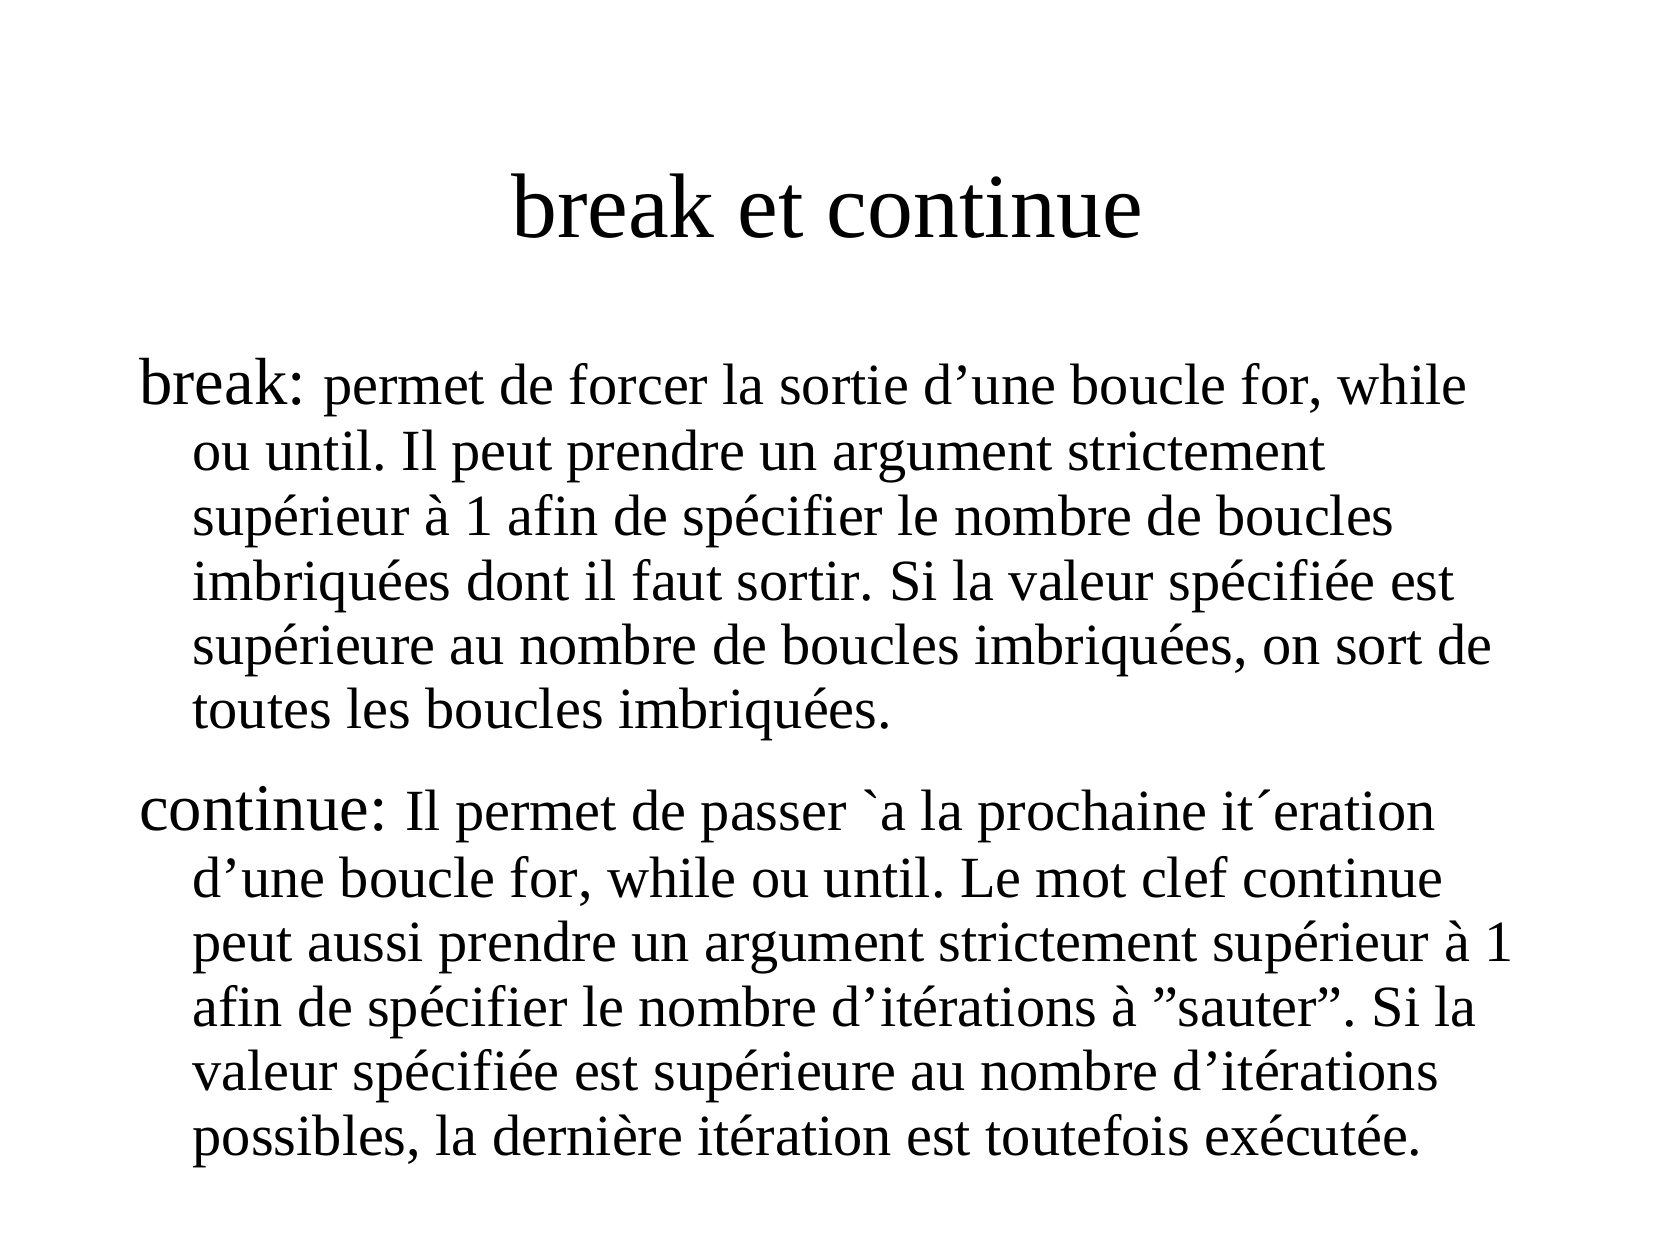

# break et continue
break: permet de forcer la sortie d’une boucle for, while ou until. Il peut prendre un argument strictement supérieur à 1 afin de spécifier le nombre de boucles imbriquées dont il faut sortir. Si la valeur spécifiée est supérieure au nombre de boucles imbriquées, on sort de toutes les boucles imbriquées.
continue: Il permet de passer `a la prochaine it´eration d’une boucle for, while ou until. Le mot clef continue peut aussi prendre un argument strictement supérieur à 1 afin de spécifier le nombre d’itérations à ”sauter”. Si la valeur spécifiée est supérieure au nombre d’itérations possibles, la dernière itération est toutefois exécutée.